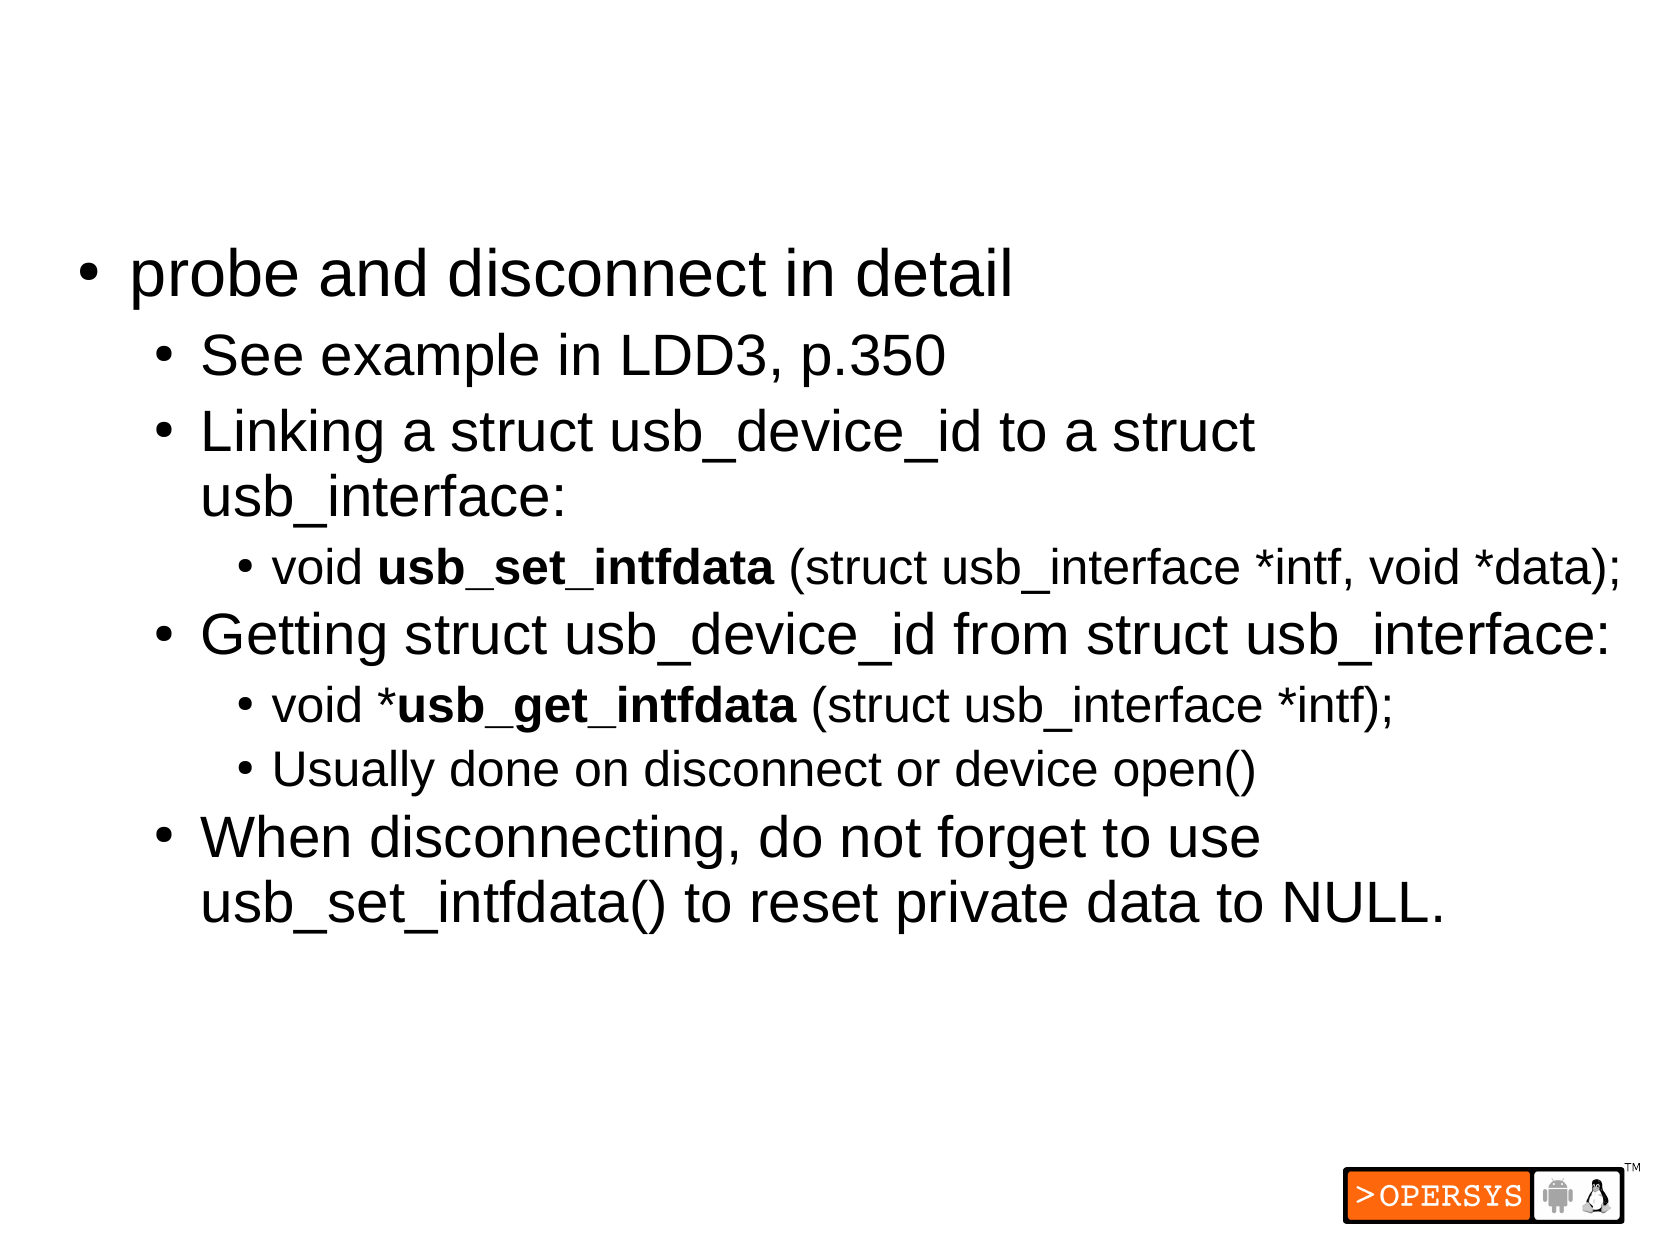

# probe and disconnect in detail
See example in LDD3, p.350
Linking a struct usb_device_id to a struct usb_interface:
void usb_set_intfdata (struct usb_interface *intf, void *data);
Getting struct usb_device_id from struct usb_interface:
void *usb_get_intfdata (struct usb_interface *intf);
Usually done on disconnect or device open()
When disconnecting, do not forget to use usb_set_intfdata() to reset private data to NULL.